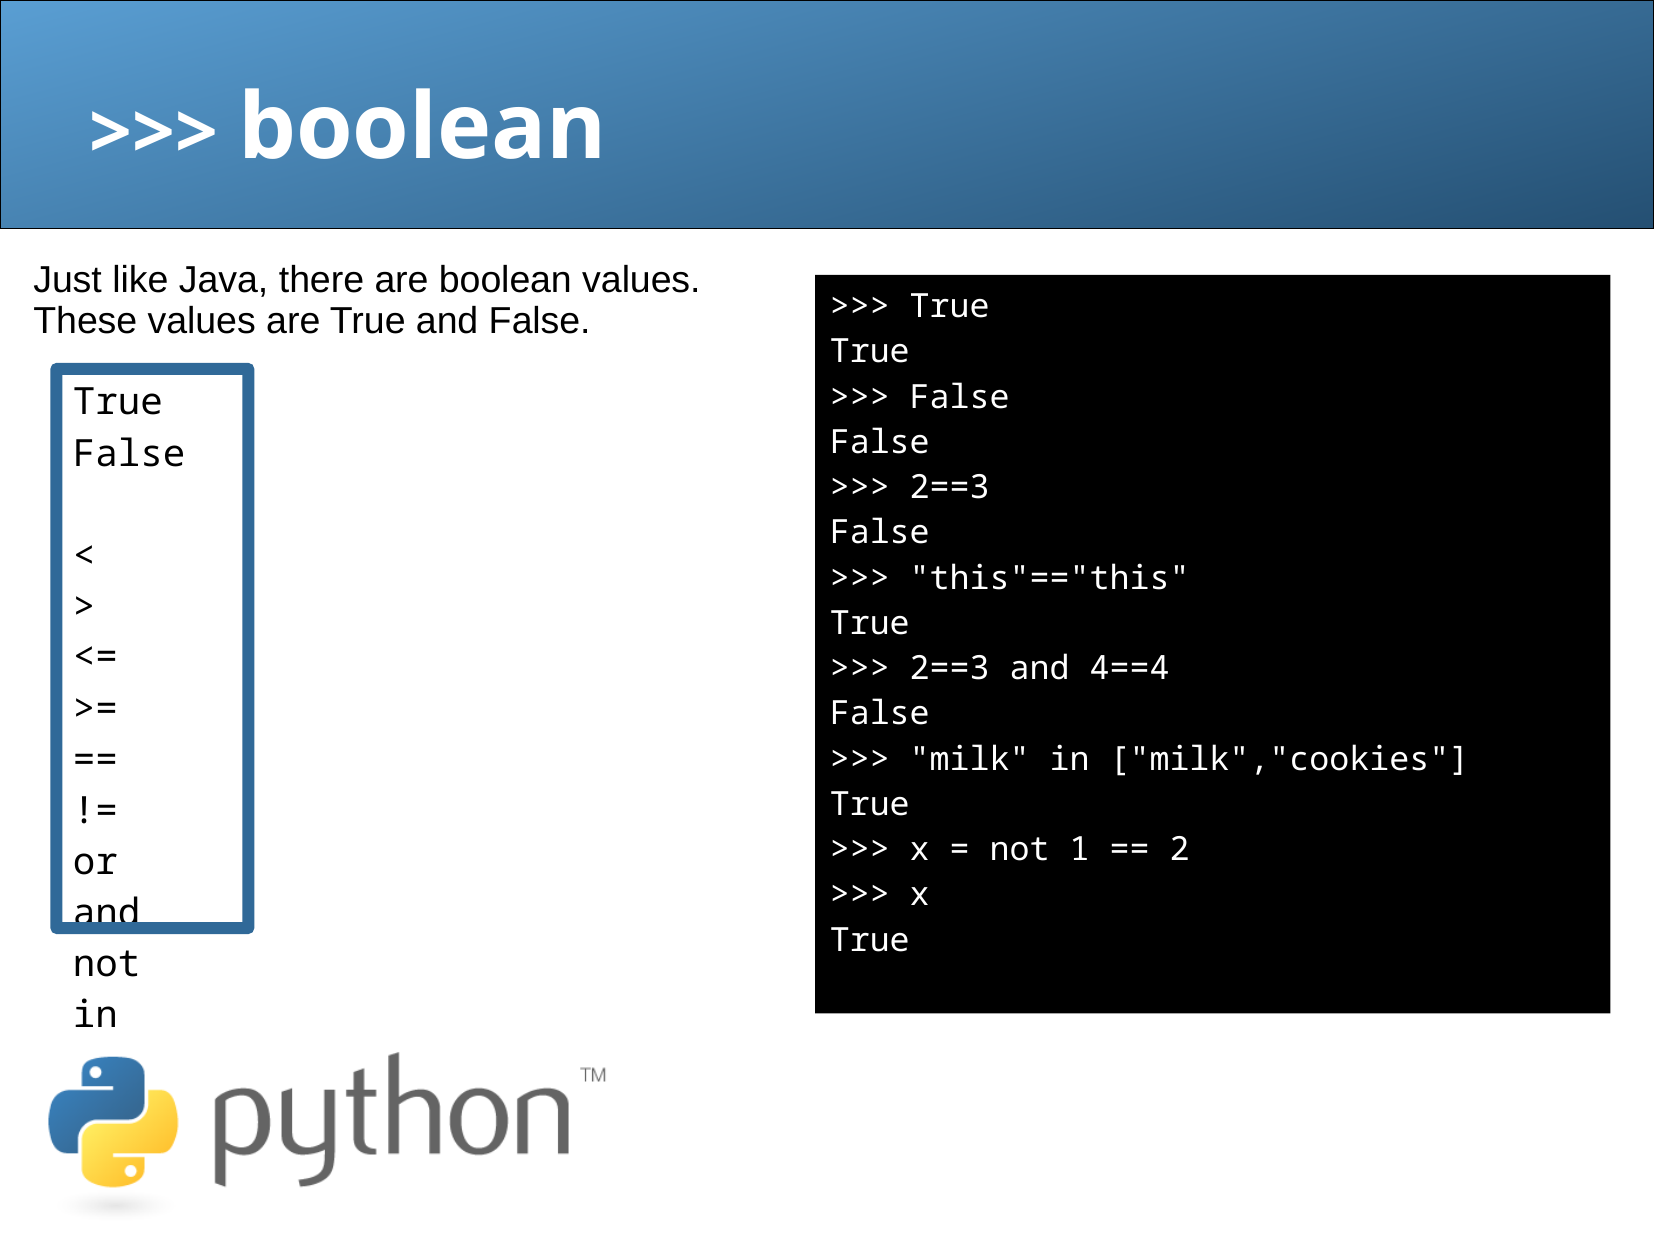

>>> boolean
Just like Java, there are boolean values. These values are True and False.
>>> True
True
>>> False
False
>>> 2==3
False
>>> "this"=="this"
True
>>> 2==3 and 4==4
False
>>> "milk" in ["milk","cookies"]
True
>>> x = not 1 == 2
>>> x
True
True
False
<
>
<=
>=
==
!=
or
and
not
in